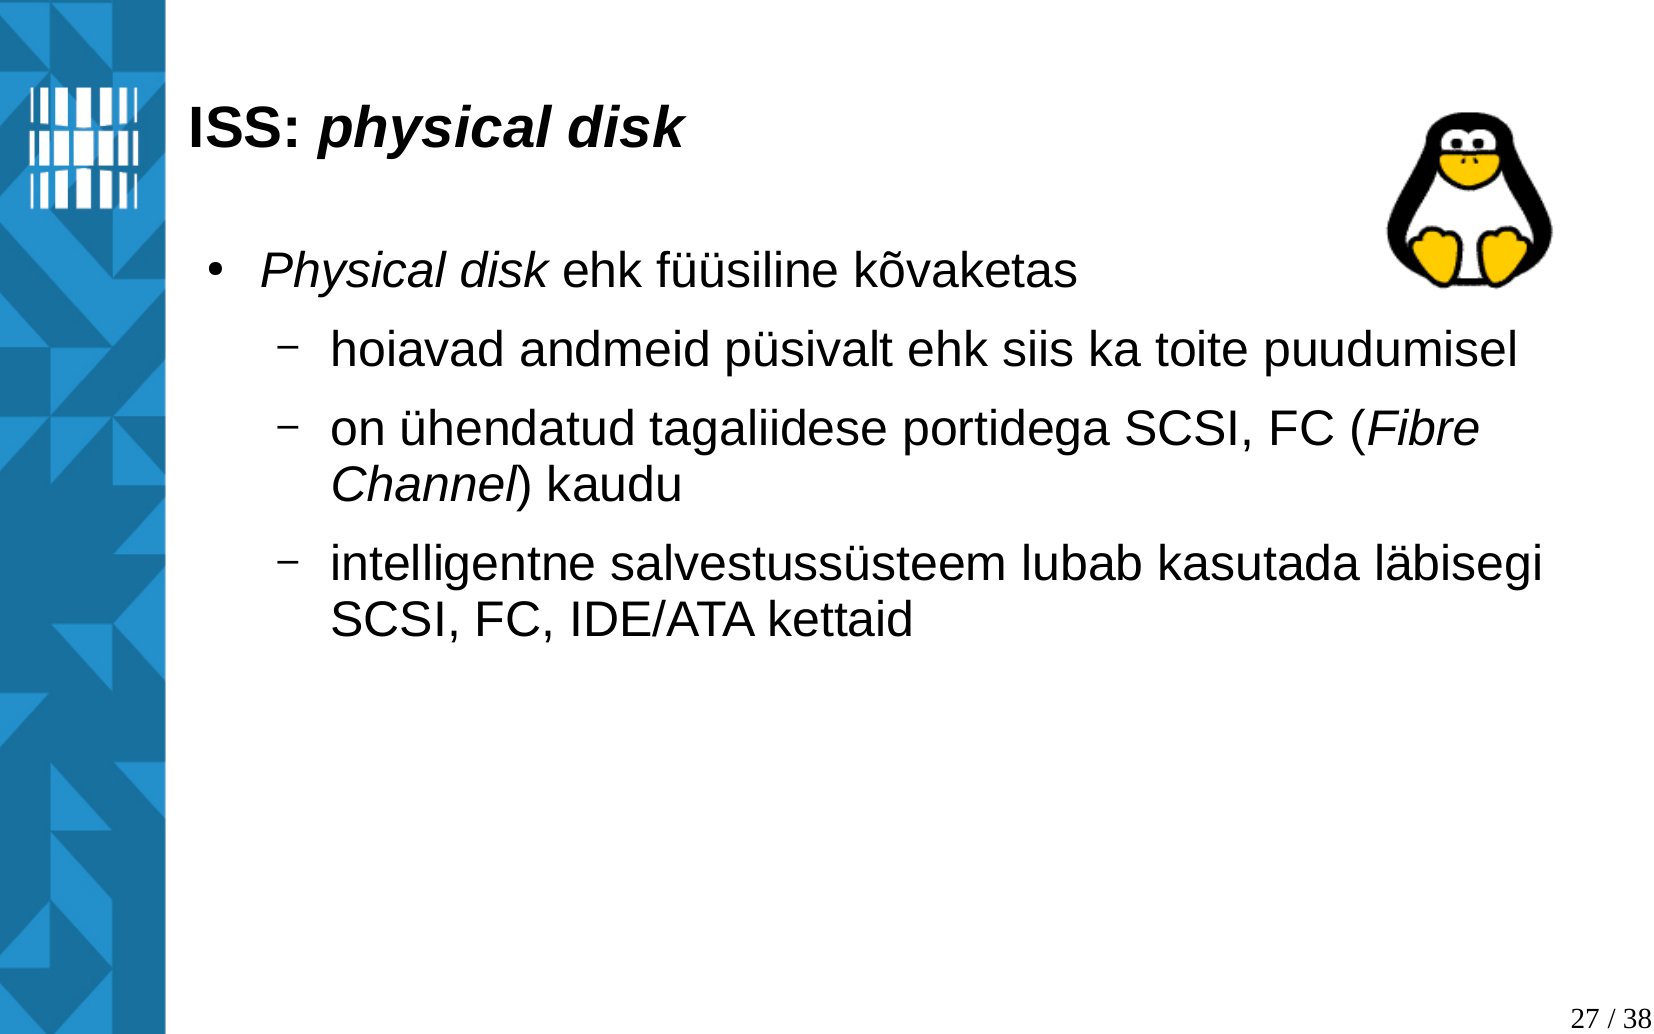

# ISS: physical disk
Physical disk ehk füüsiline kõvaketas
hoiavad andmeid püsivalt ehk siis ka toite puudumisel
on ühendatud tagaliidese portidega SCSI, FC (Fibre Channel) kaudu
intelligentne salvestussüsteem lubab kasutada läbisegi SCSI, FC, IDE/ATA kettaid